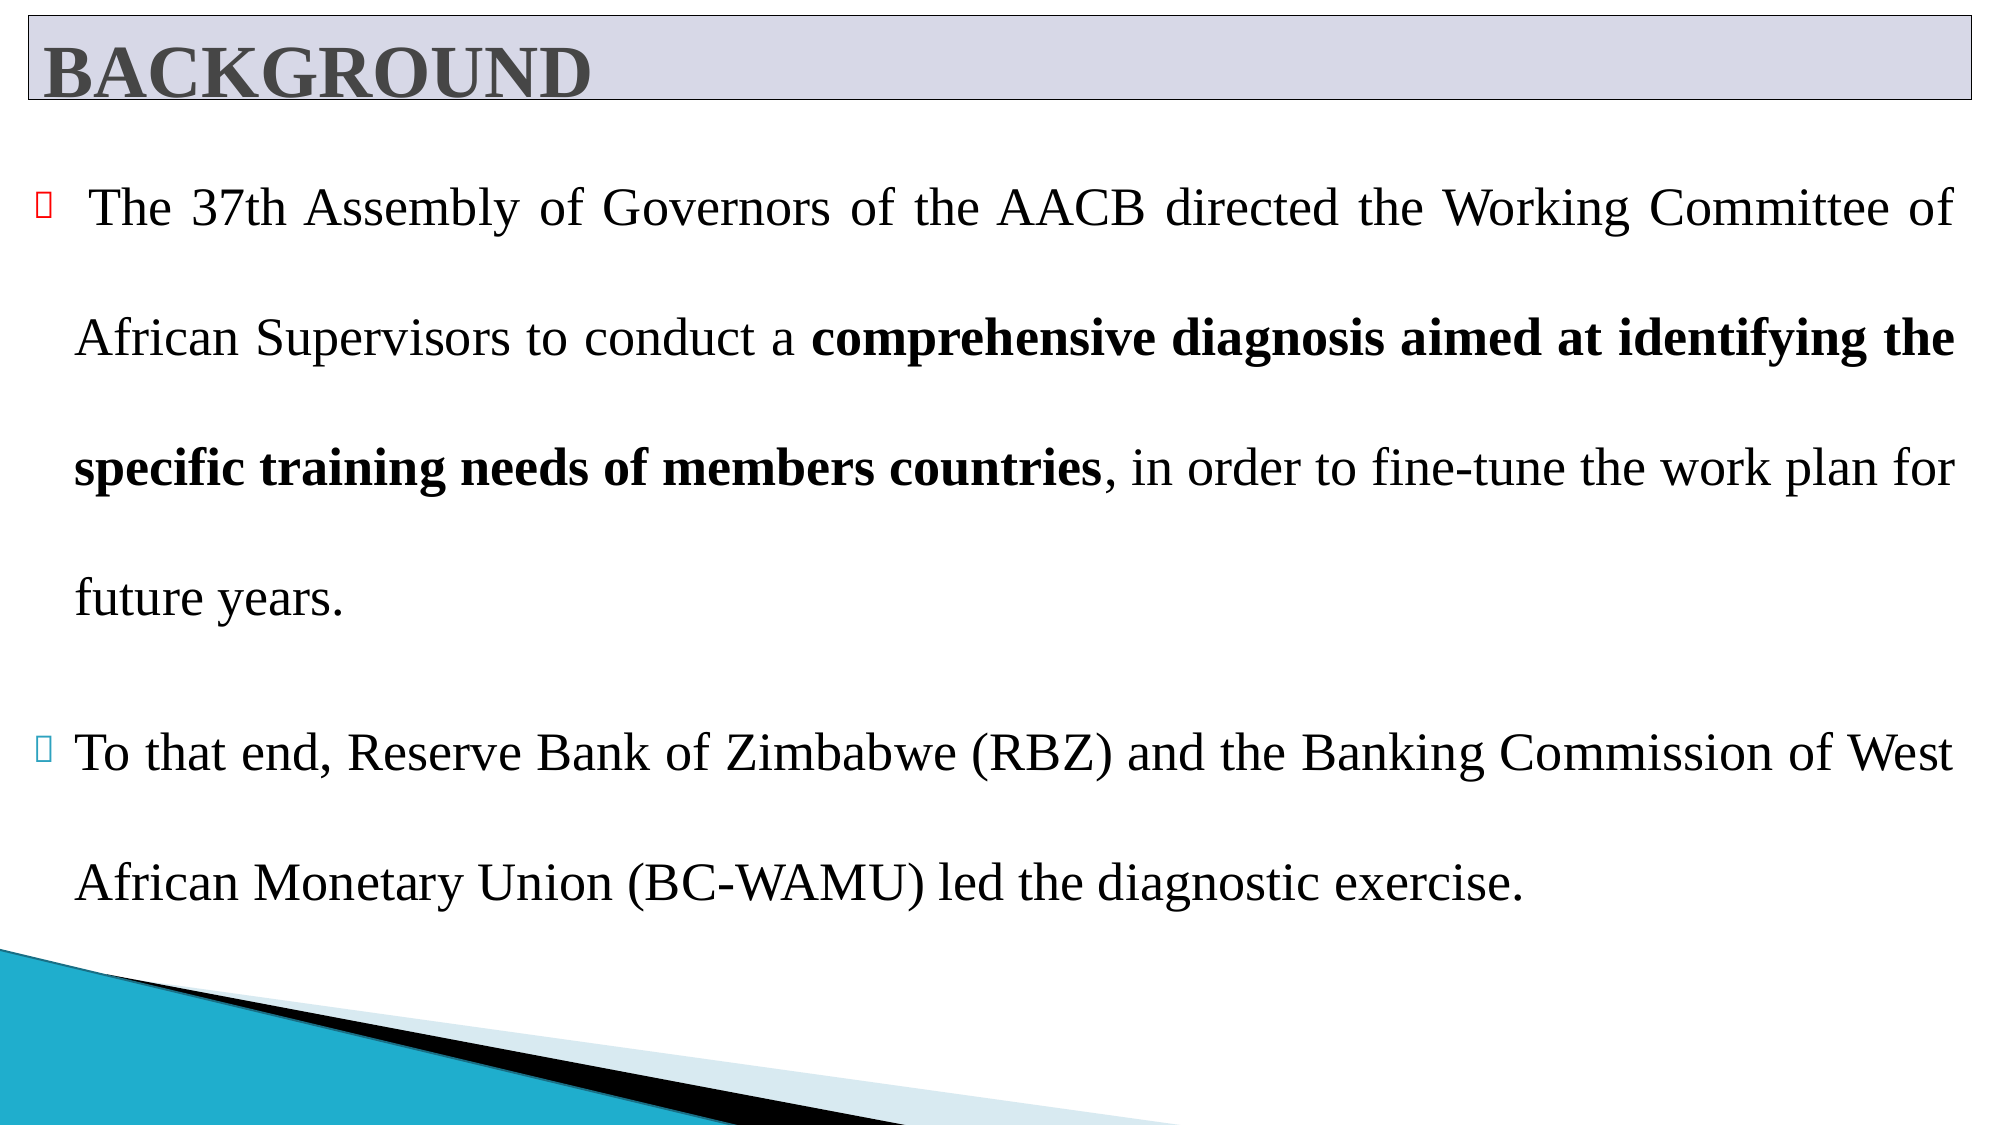

# BACKGROUND
 The 37th Assembly of Governors of the AACB directed the Working Committee of African Supervisors to conduct a comprehensive diagnosis aimed at identifying the specific training needs of members countries, in order to fine-tune the work plan for future years.
To that end, Reserve Bank of Zimbabwe (RBZ) and the Banking Commission of West African Monetary Union (BC-WAMU) led the diagnostic exercise.